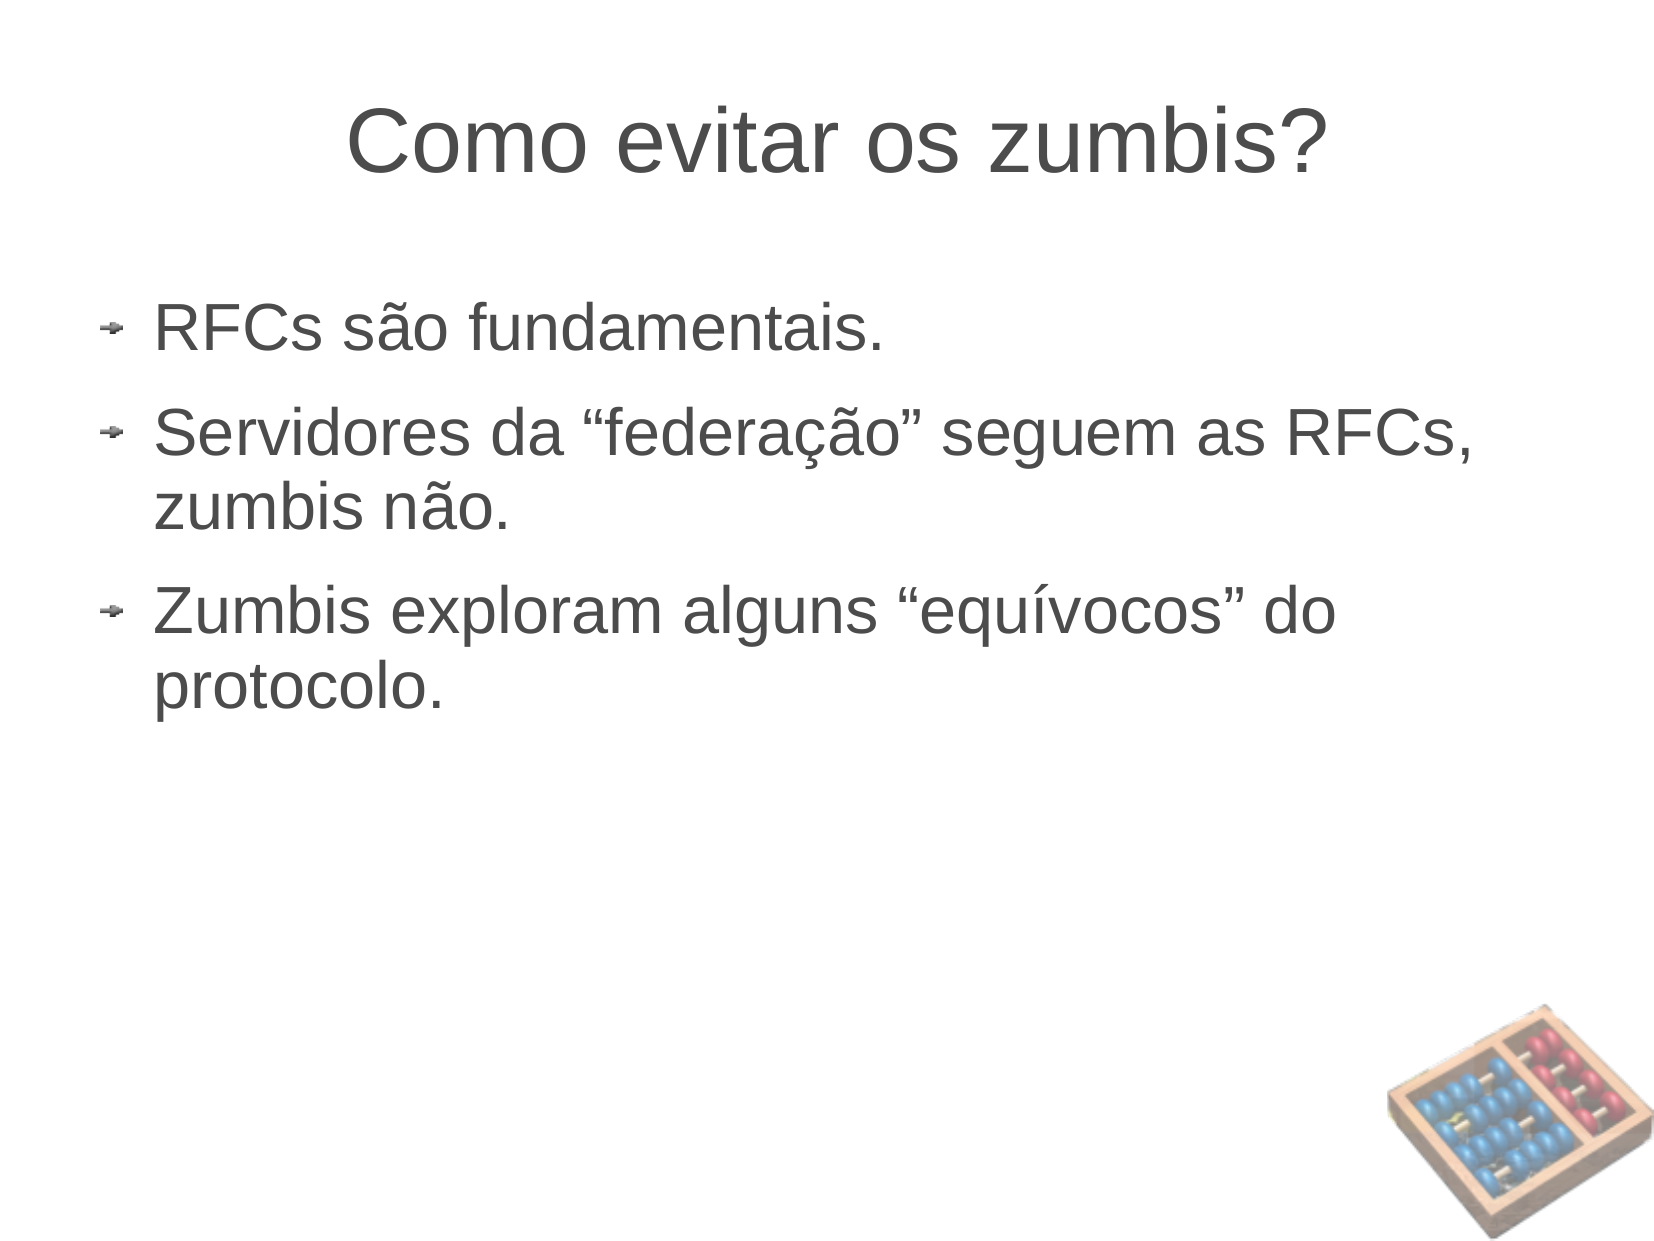

# Como evitar os zumbis?
RFCs são fundamentais.
Servidores da “federação” seguem as RFCs, zumbis não.
Zumbis exploram alguns “equívocos” do protocolo.